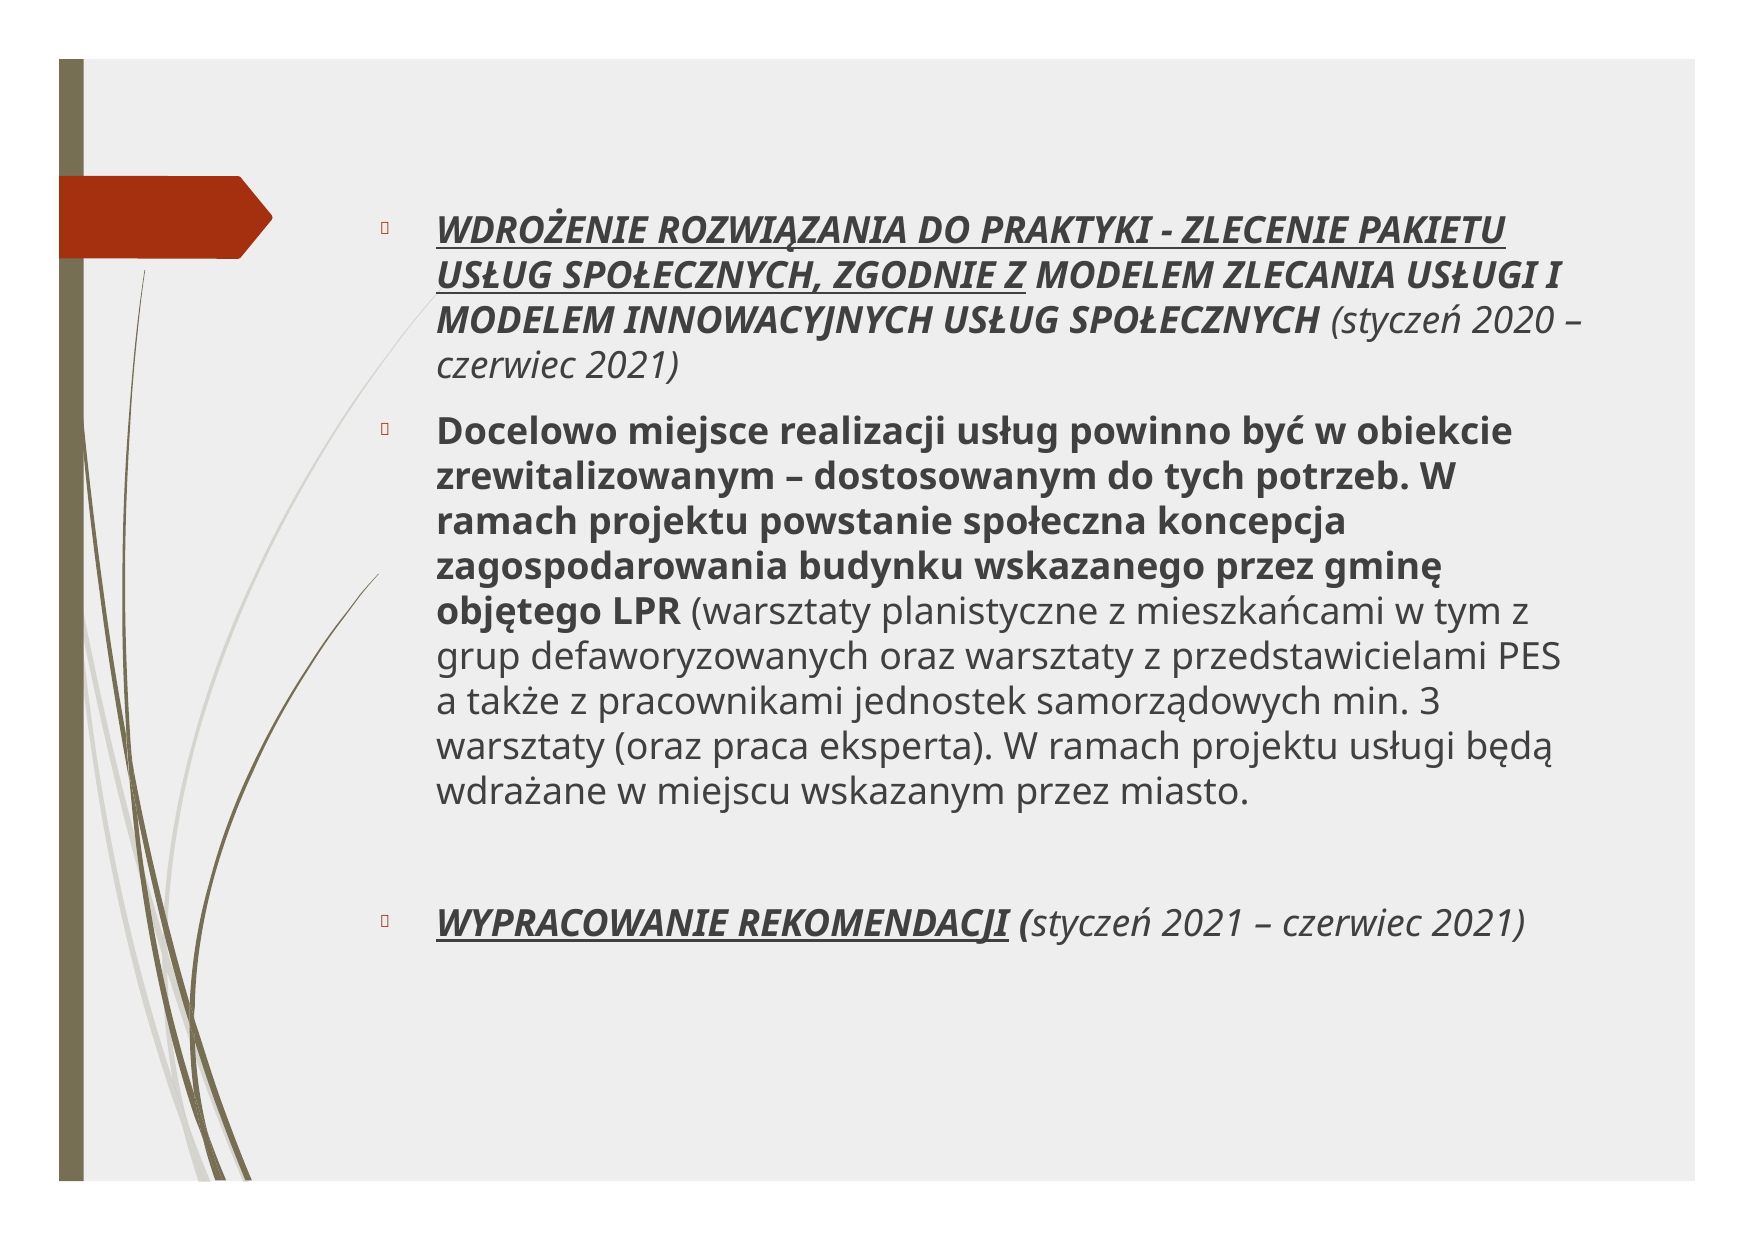

# WDROŻENIE ROZWIĄZANIA DO PRAKTYKI - ZLECENIE PAKIETU USŁUG SPOŁECZNYCH, ZGODNIE Z MODELEM ZLECANIA USŁUGI I MODELEM INNOWACYJNYCH USŁUG SPOŁECZNYCH (styczeń 2020 – czerwiec 2021)
Docelowo miejsce realizacji usług powinno być w obiekcie zrewitalizowanym – dostosowanym do tych potrzeb. W ramach projektu powstanie społeczna koncepcja zagospodarowania budynku wskazanego przez gminę objętego LPR (warsztaty planistyczne z mieszkańcami w tym z grup defaworyzowanych oraz warsztaty z przedstawicielami PES a także z pracownikami jednostek samorządowych min. 3 warsztaty (oraz praca eksperta). W ramach projektu usługi będą wdrażane w miejscu wskazanym przez miasto.
WYPRACOWANIE REKOMENDACJI (styczeń 2021 – czerwiec 2021)